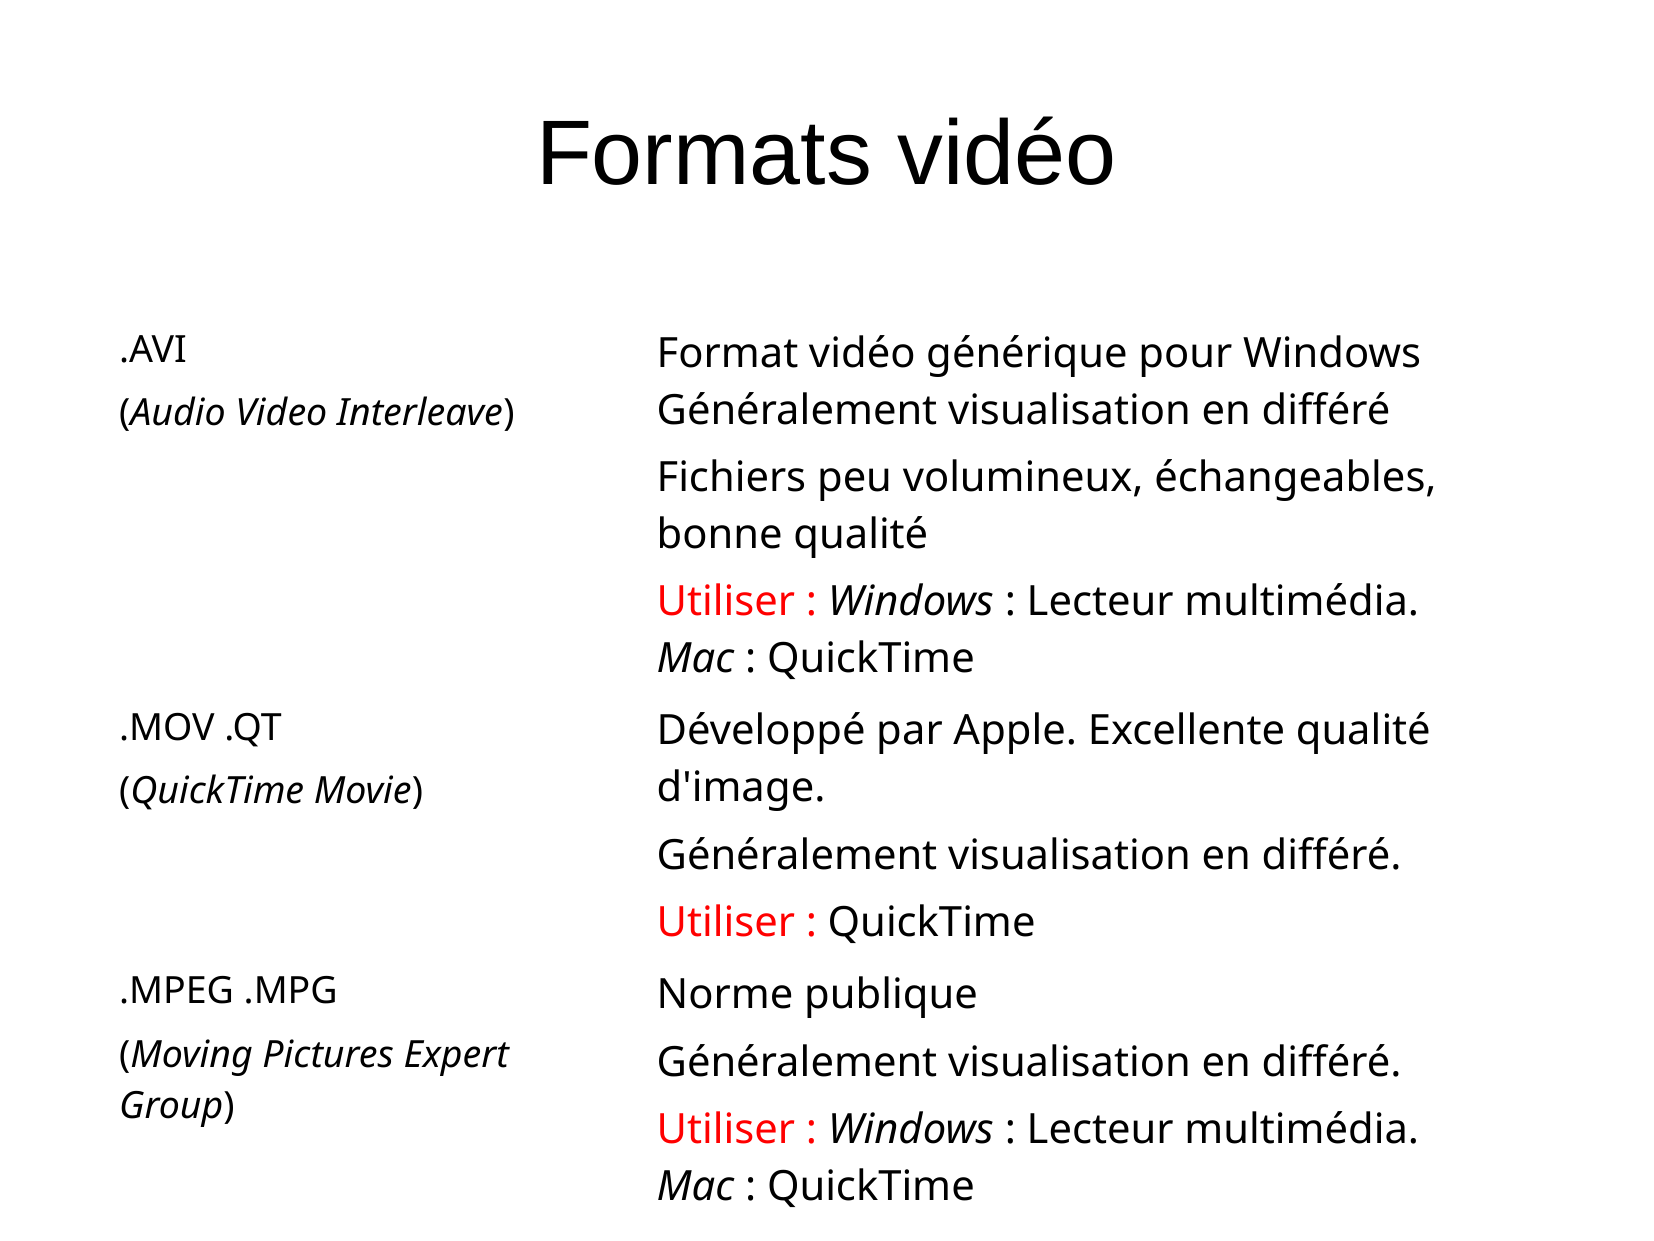

# Formats vidéo
| .AVI (Audio Video Interleave) | Format vidéo générique pour Windows Généralement visualisation en différé Fichiers peu volumineux, échangeables, bonne qualité Utiliser : Windows : Lecteur multimédia. Mac : QuickTime |
| --- | --- |
| .MOV .QT (QuickTime Movie) | Développé par Apple. Excellente qualité d'image. Généralement visualisation en différé. Utiliser : QuickTime |
| .MPEG .MPG (Moving Pictures Expert Group) | Norme publique Généralement visualisation en différé. Utiliser : Windows : Lecteur multimédia. Mac : QuickTime |